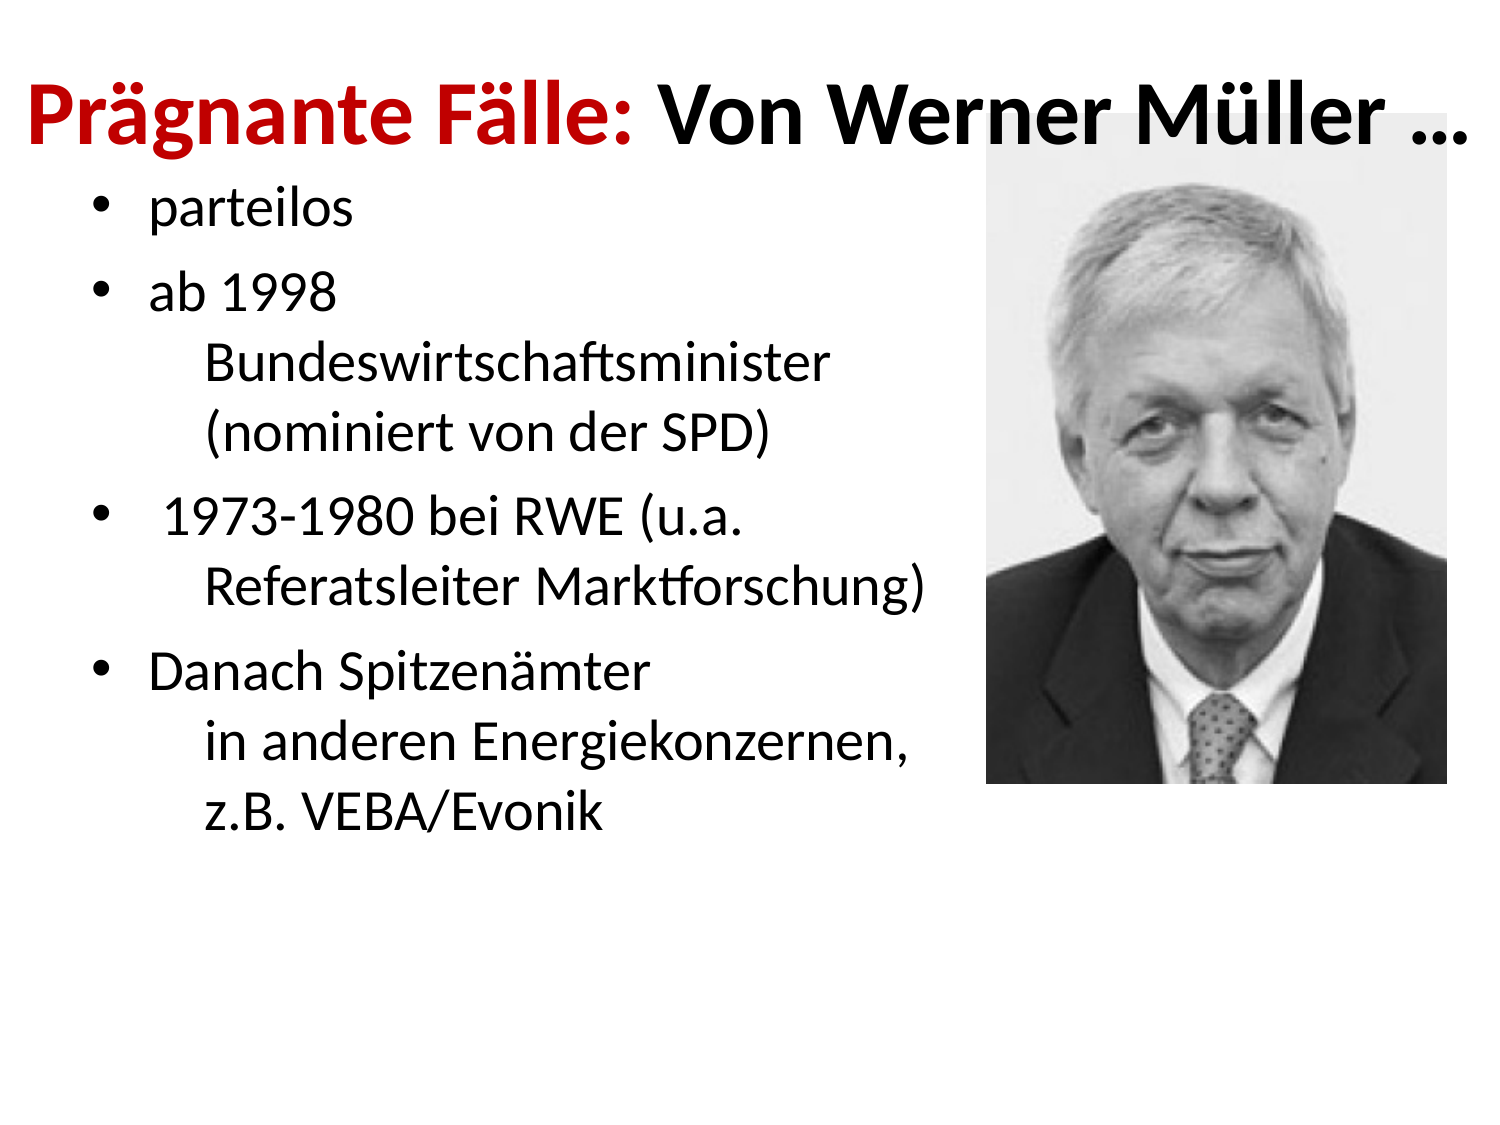

# Prägnante Fälle: Von Werner Müller …
parteilos
ab 1998 Bundeswirtschaftsminister (nominiert von der SPD)
 1973-1980 bei RWE (u.a. Referatsleiter Marktforschung)
Danach Spitzenämter
in anderen Energiekonzernen, z.B. VEBA/Evonik